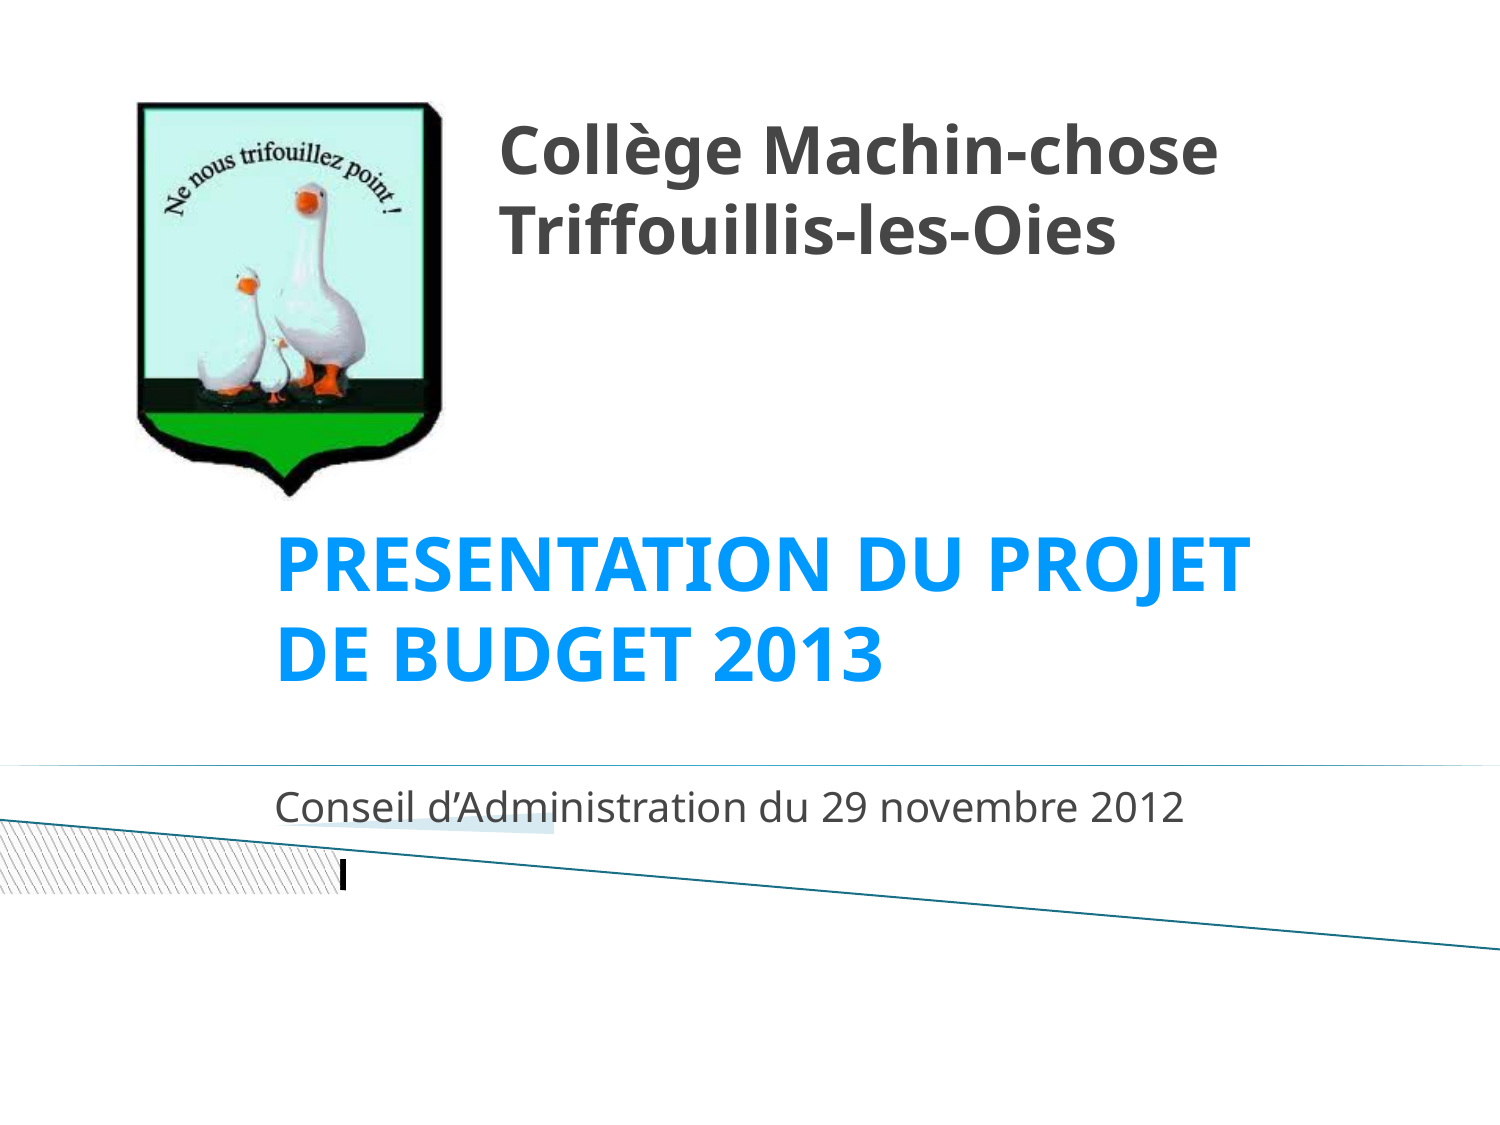

# Collège Machin-chose Triffouillis-les-Oies
PRESENTATION DU PROJET DE BUDGET 2013
Conseil d’Administration du 29 novembre 2012